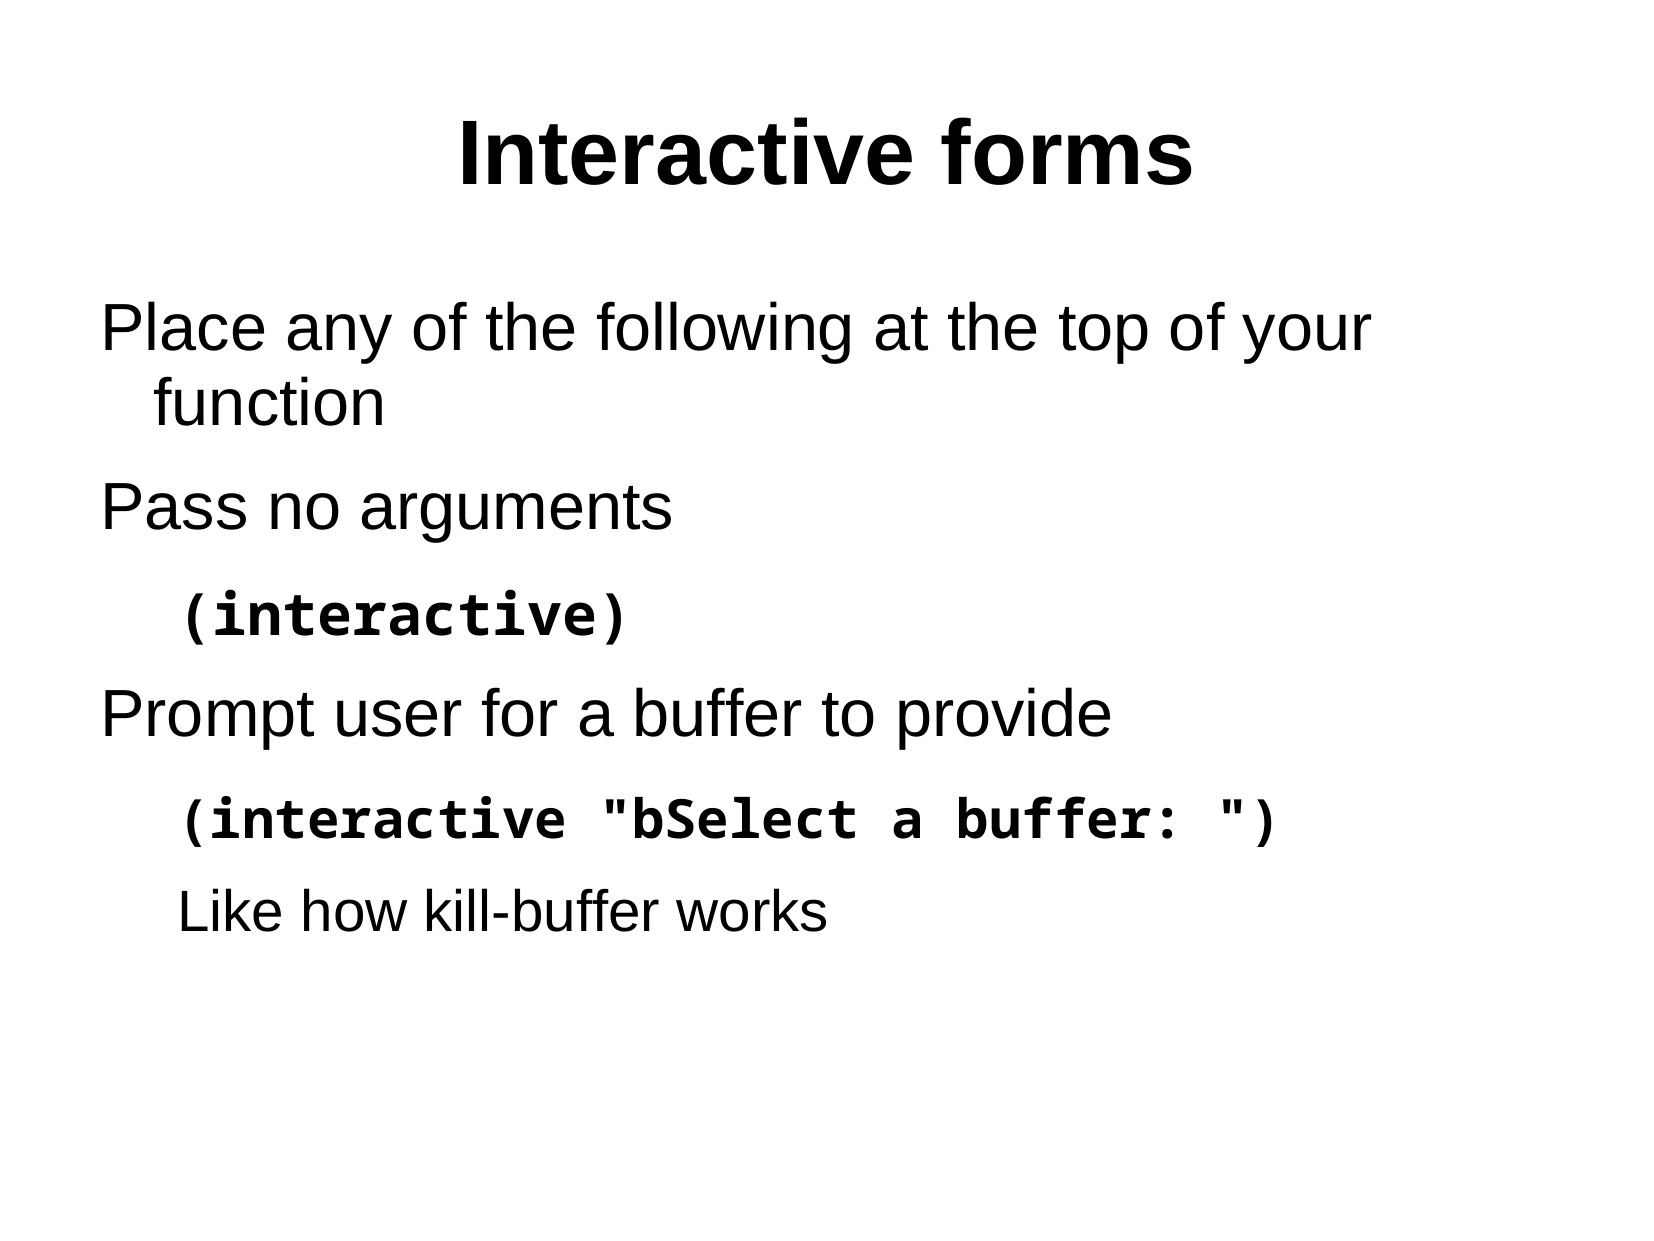

# Interactive forms
Place any of the following at the top of your function
Pass no arguments
(interactive)
Prompt user for a buffer to provide
(interactive "bSelect a buffer: ")
Like how kill-buffer works